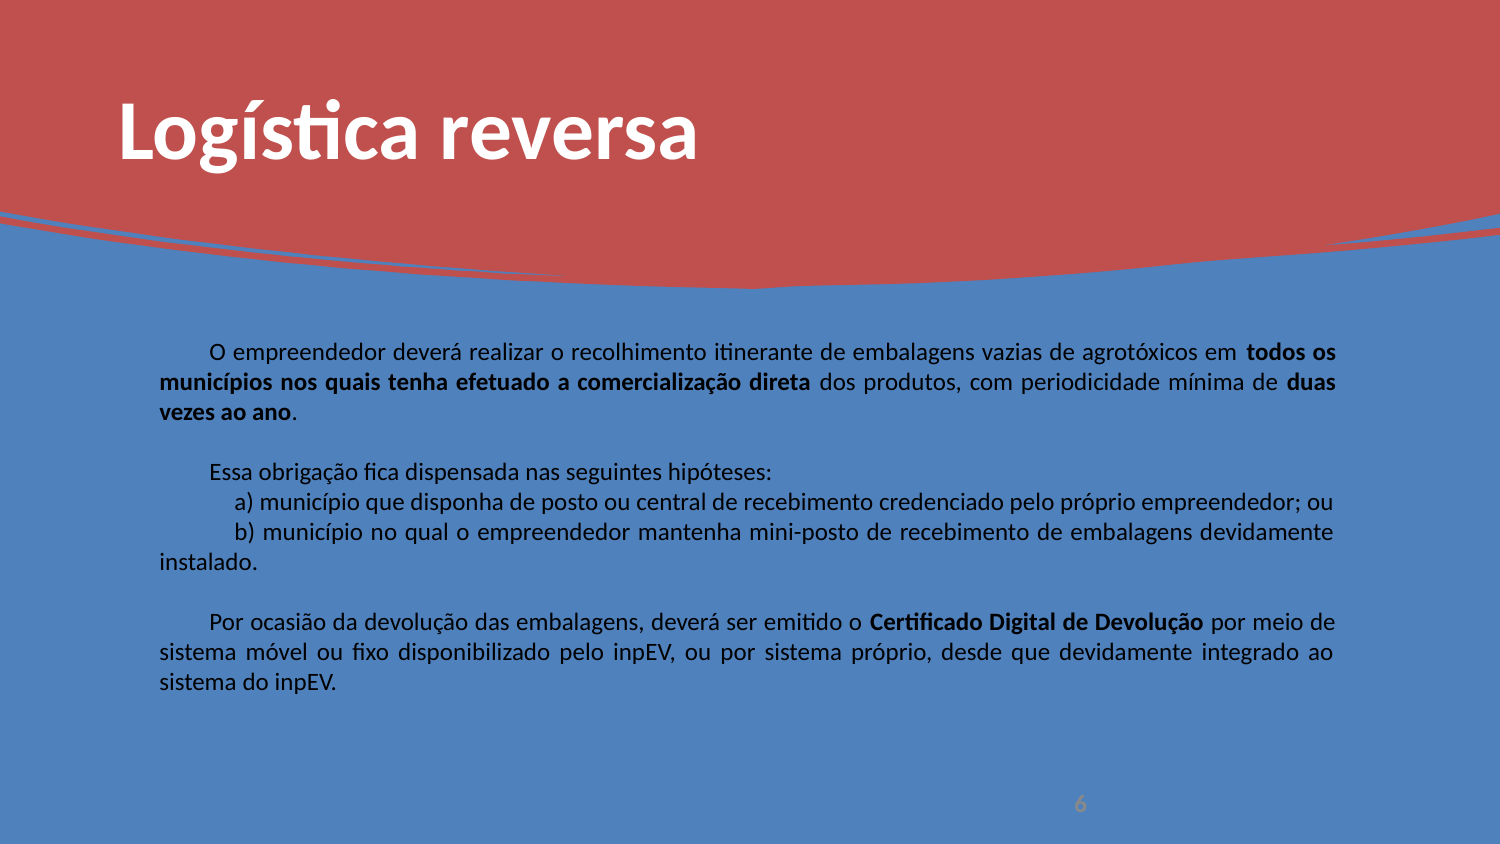

Logística reversa
  O empreendedor deverá realizar o recolhimento itinerante de embalagens vazias de agrotóxicos em todos os municípios nos quais tenha efetuado a comercialização direta dos produtos, com periodicidade mínima de duas vezes ao ano.
  Essa obrigação fica dispensada nas seguintes hipóteses:
   a) município que disponha de posto ou central de recebimento credenciado pelo próprio empreendedor; ou
   b) município no qual o empreendedor mantenha mini-posto de recebimento de embalagens devidamente instalado.
  Por ocasião da devolução das embalagens, deverá ser emitido o Certificado Digital de Devolução por meio de sistema móvel ou fixo disponibilizado pelo inpEV, ou por sistema próprio, desde que devidamente integrado ao sistema do inpEV.